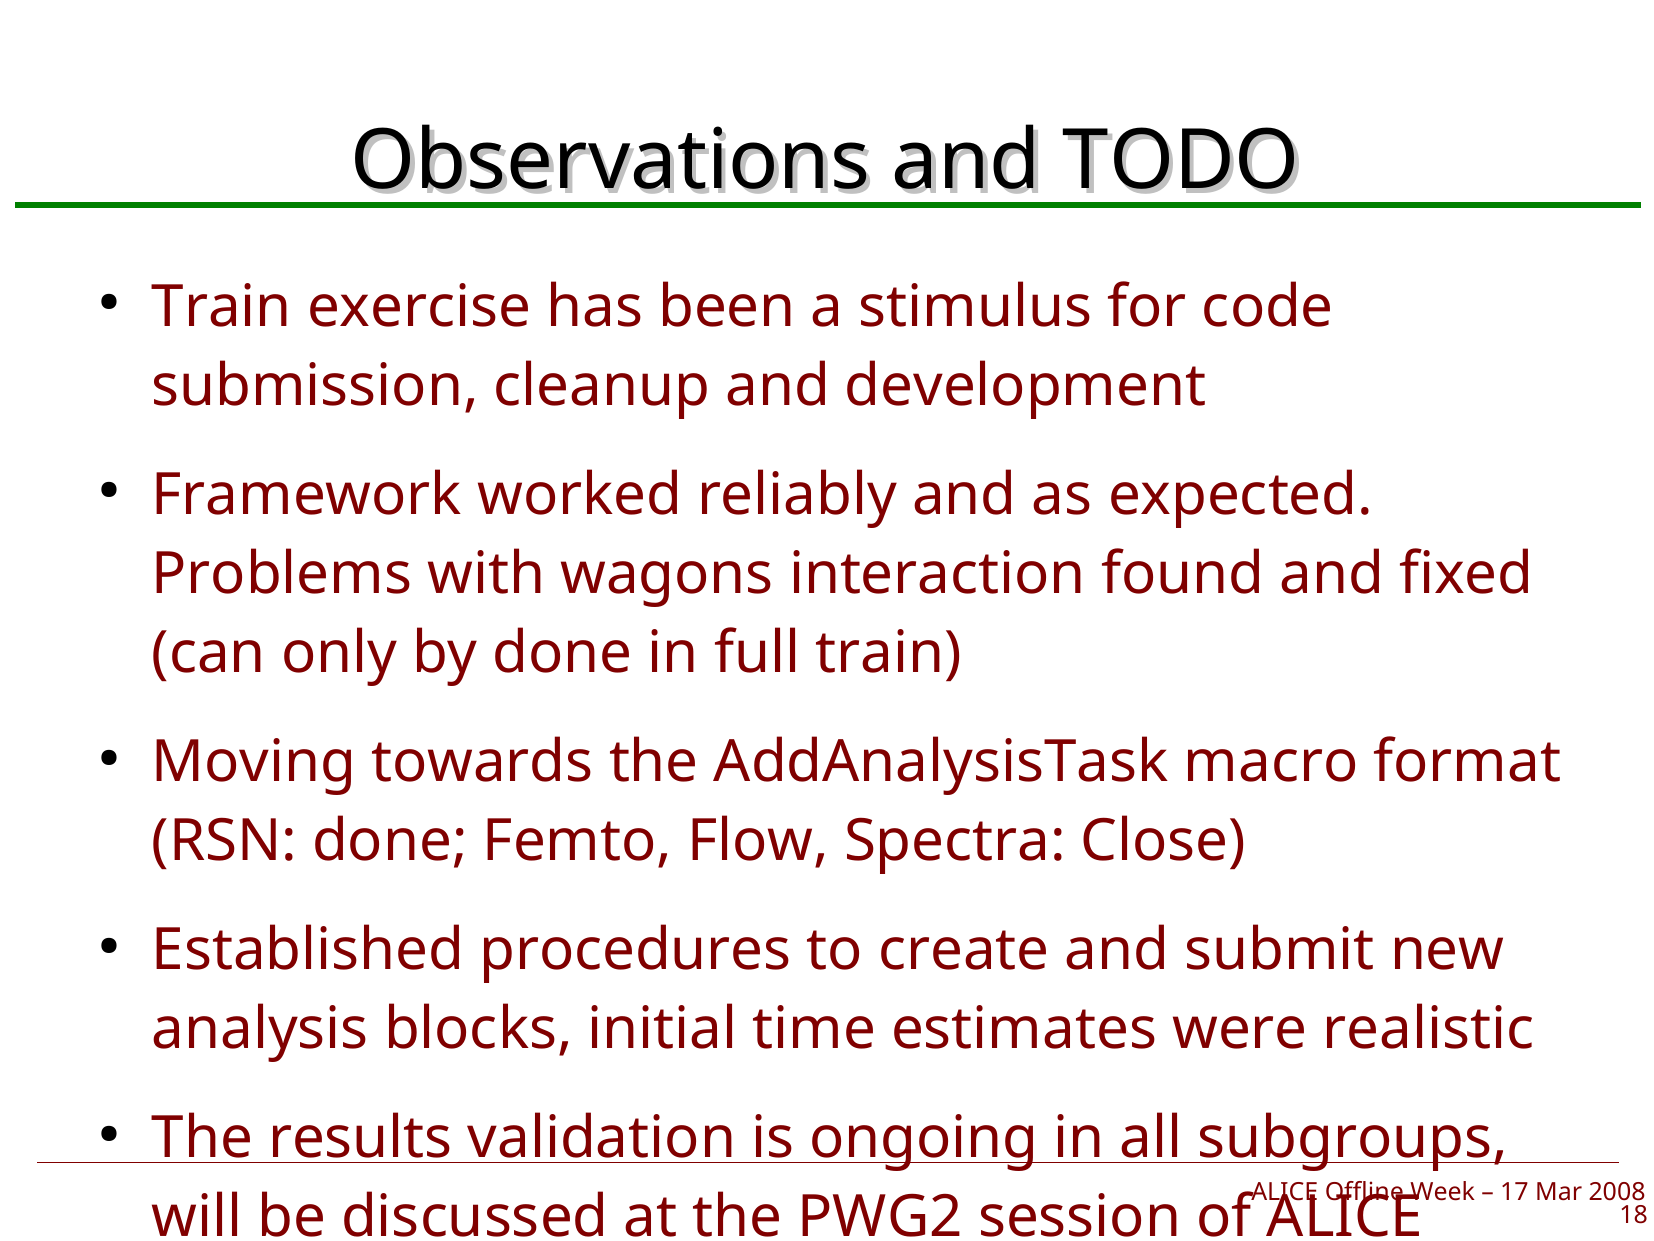

# Observations and TODO
Train exercise has been a stimulus for code submission, cleanup and development
Framework worked reliably and as expected. Problems with wagons interaction found and fixed (can only by done in full train)
Moving towards the AddAnalysisTask macro format (RSN: done; Femto, Flow, Spectra: Close)
Established procedures to create and submit new analysis blocks, initial time estimates were realistic
The results validation is ongoing in all subgroups, will be discussed at the PWG2 session of ALICE week